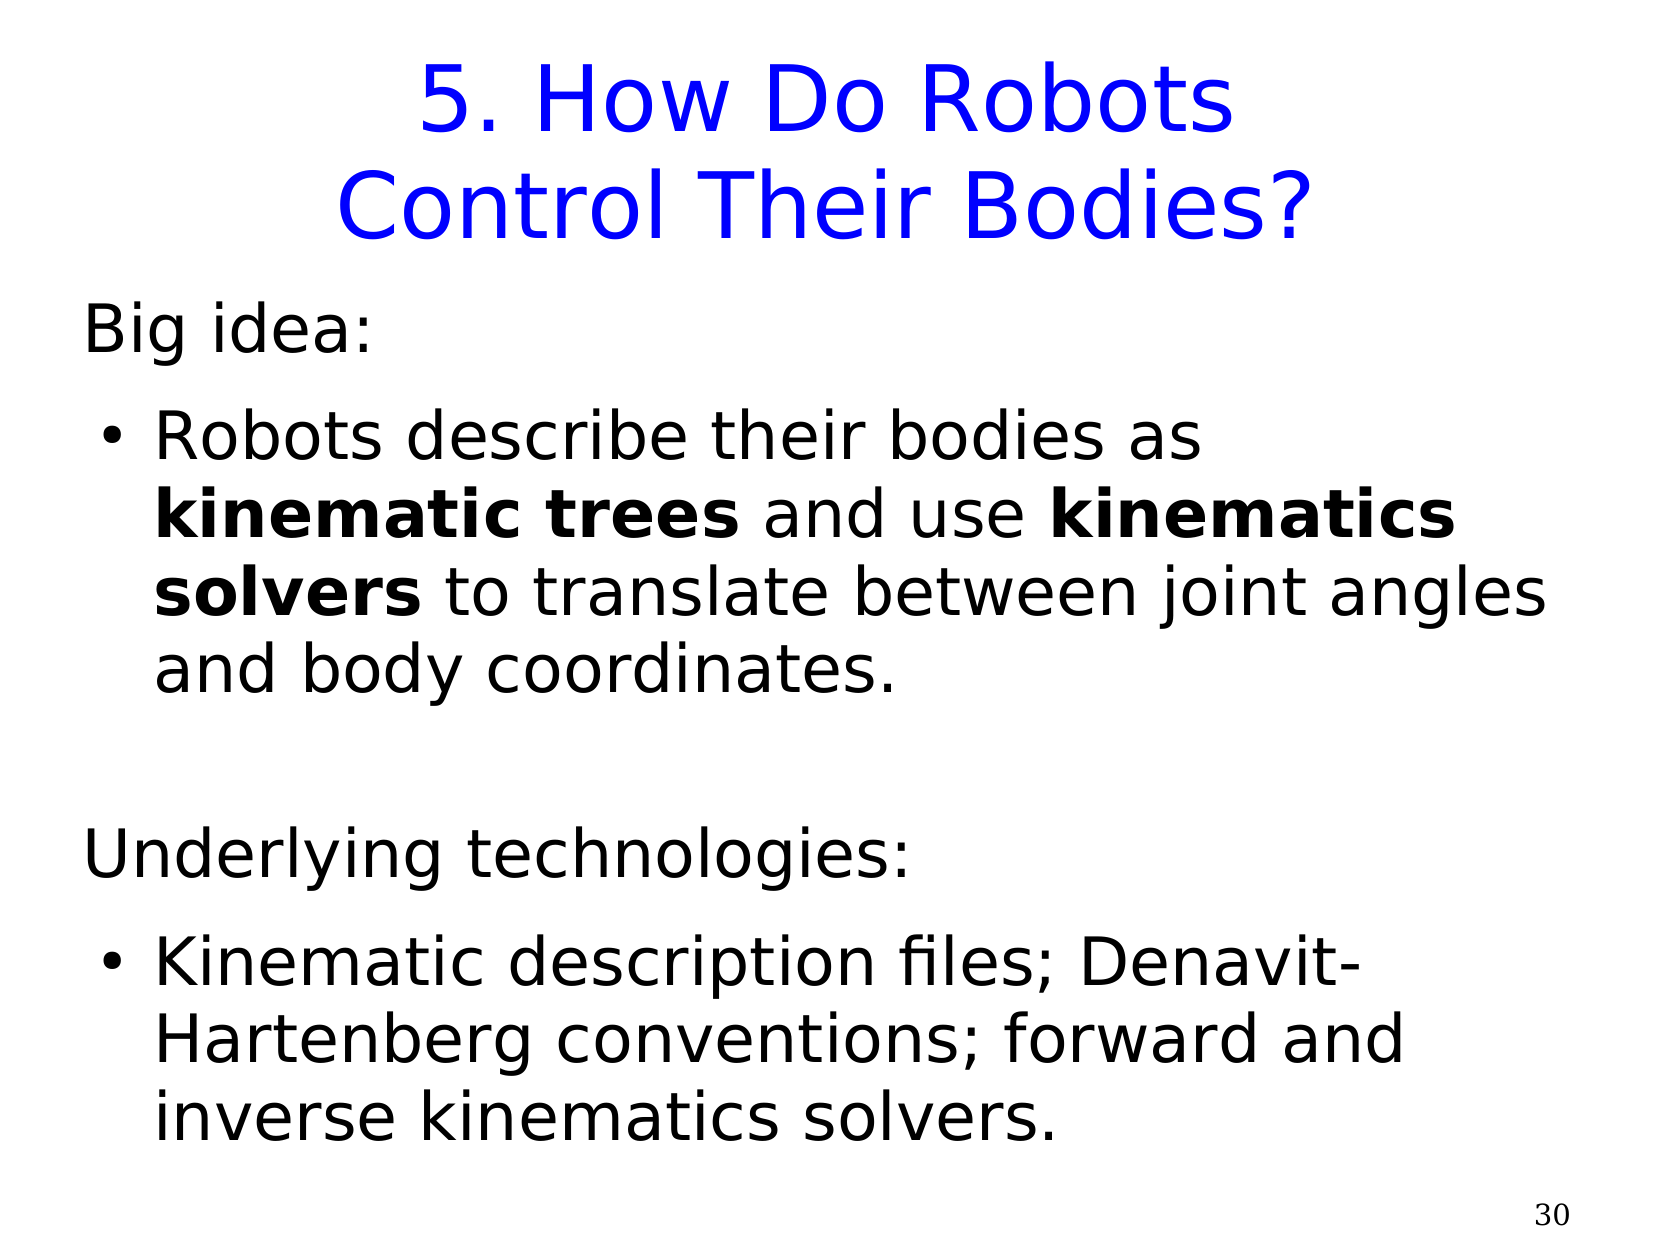

# 5. How Do Robots Control Their Bodies?
Big idea:
Robots describe their bodies as kinematic trees and use kinematics solvers to translate between joint angles and body coordinates.
Underlying technologies:
Kinematic description files; Denavit-Hartenberg conventions; forward and inverse kinematics solvers.
30